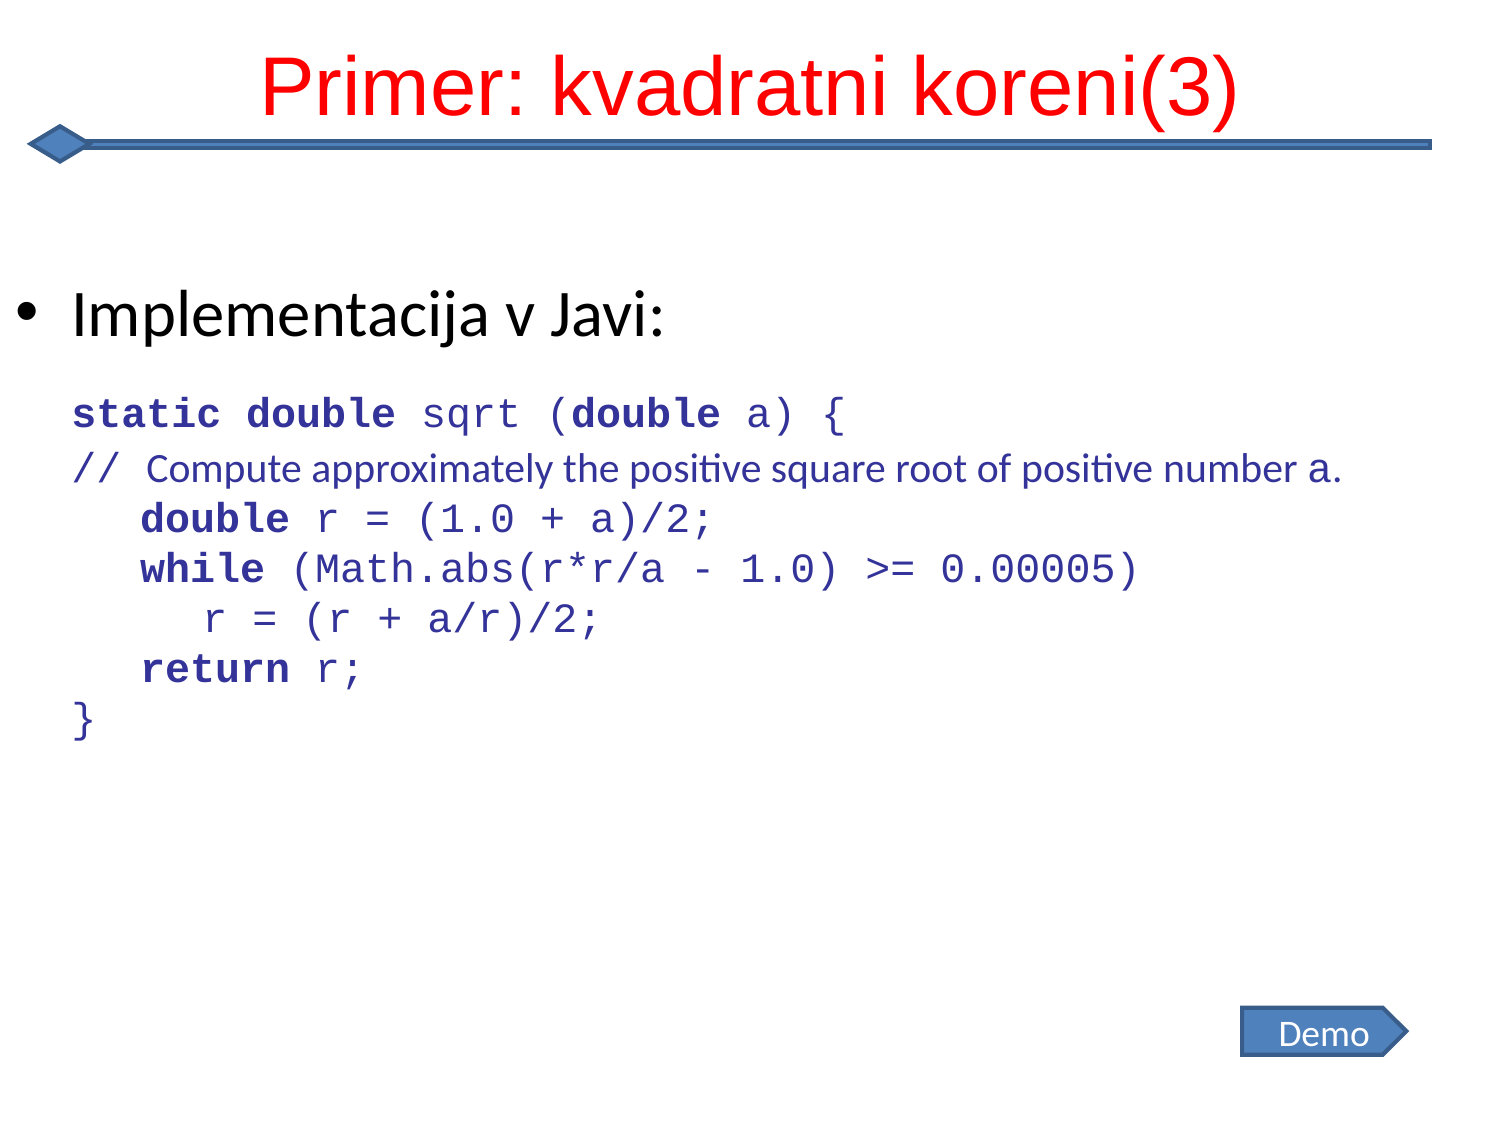

# Primer: kvadratni koreni(3)
Implementacija v Javi:
	static double sqrt (double a) {
// Compute approximately the positive square root of positive number a.
	double r = (1.0 + a)/2;
	while (Math.abs(r*r/a - 1.0) >= 0.00005)
		r = (r + a/r)/2;
	return r;
}
Demo